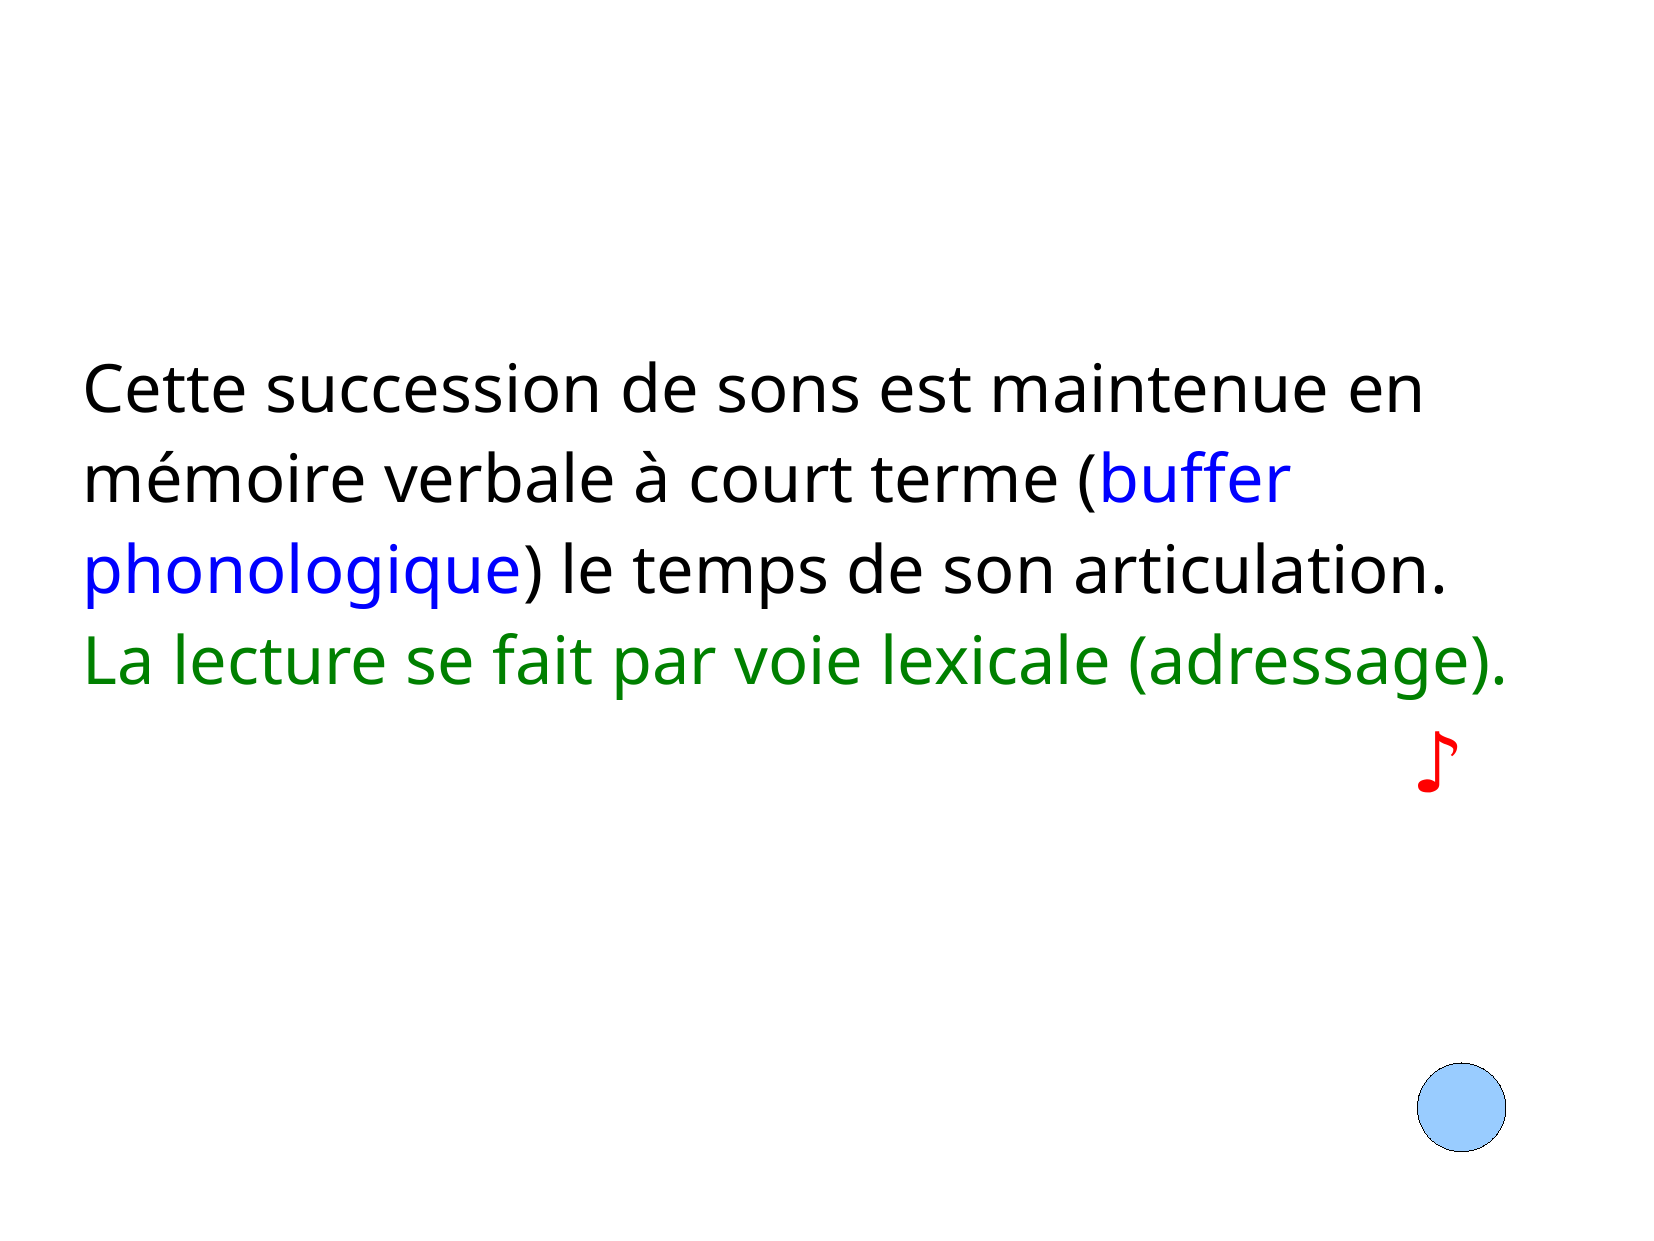

# Cette succession de sons est maintenue en mémoire verbale à court terme (buffer phonologique) le temps de son articulation.
La lecture se fait par voie lexicale (adressage).
																		♪